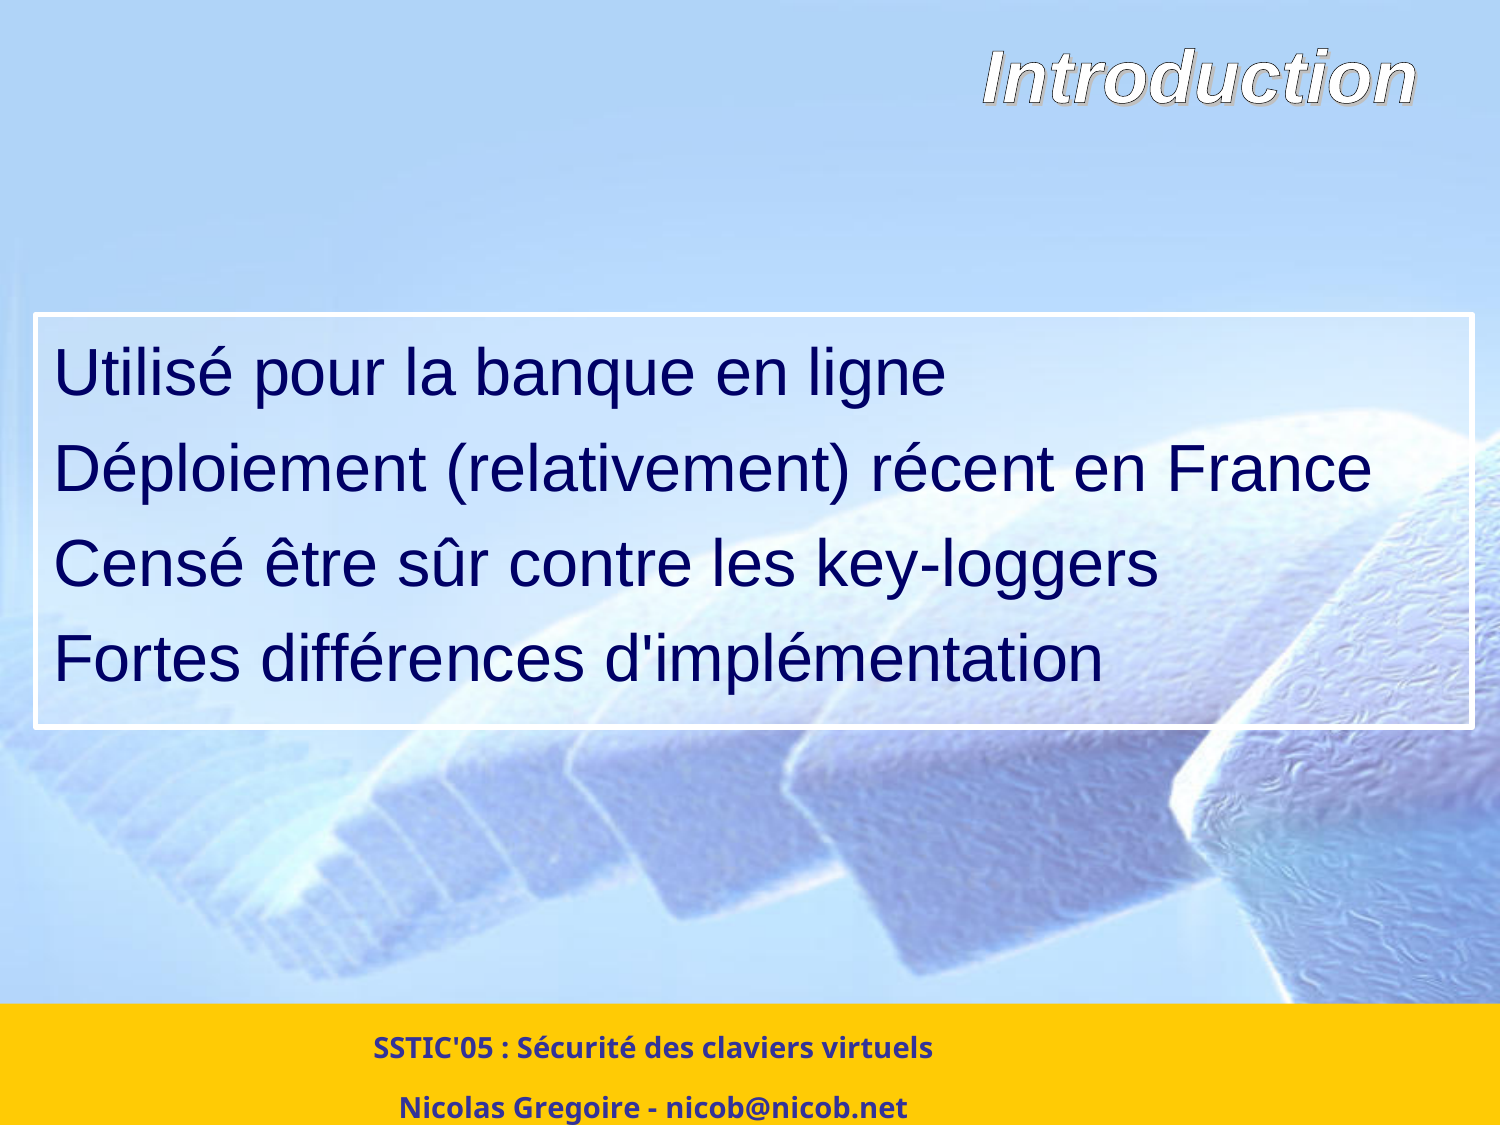

# Introduction
Utilisé pour la banque en ligne
Déploiement (relativement) récent en France
Censé être sûr contre les key-loggers
Fortes différences d'implémentation